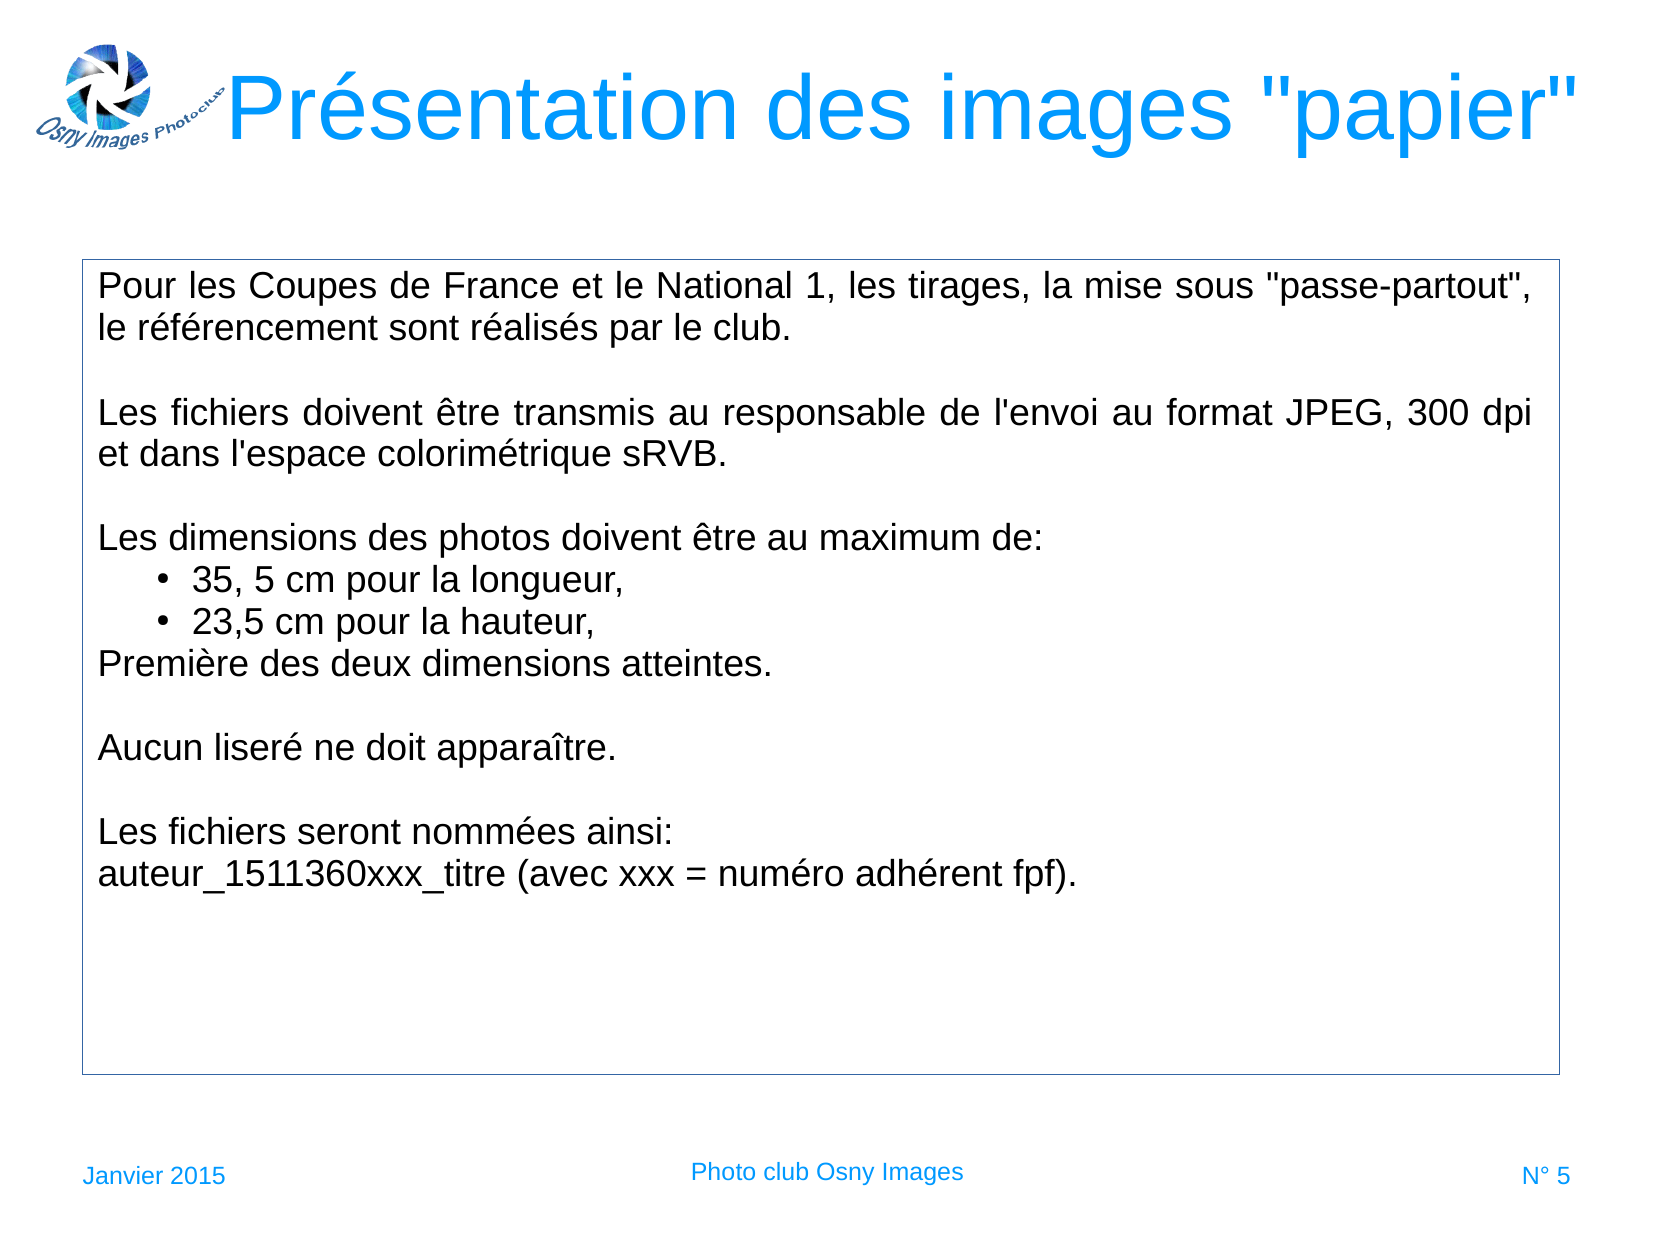

# Présentation des images "papier"
Pour les Coupes de France et le National 1, les tirages, la mise sous "passe-partout", le référencement sont réalisés par le club.
Les fichiers doivent être transmis au responsable de l'envoi au format JPEG, 300 dpi et dans l'espace colorimétrique sRVB.
Les dimensions des photos doivent être au maximum de:
35, 5 cm pour la longueur,
23,5 cm pour la hauteur,
Première des deux dimensions atteintes.
Aucun liseré ne doit apparaître.
Les fichiers seront nommées ainsi:
auteur_1511360xxx_titre (avec xxx = numéro adhérent fpf).
Janvier 2015
Photo club Osny Images
5